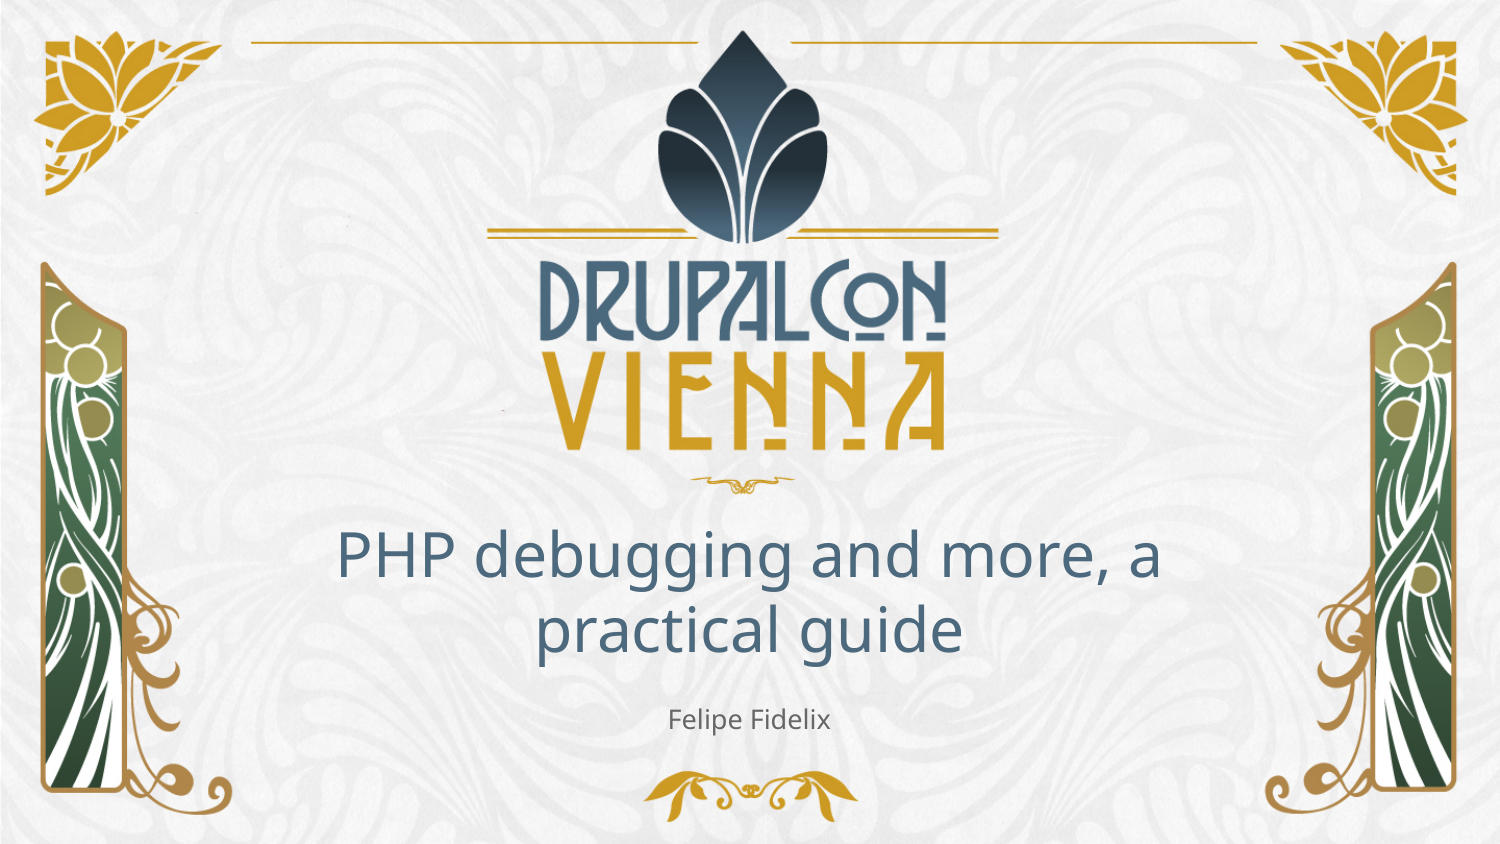

#
PHP debugging and more, a practical guide
Felipe Fidelix